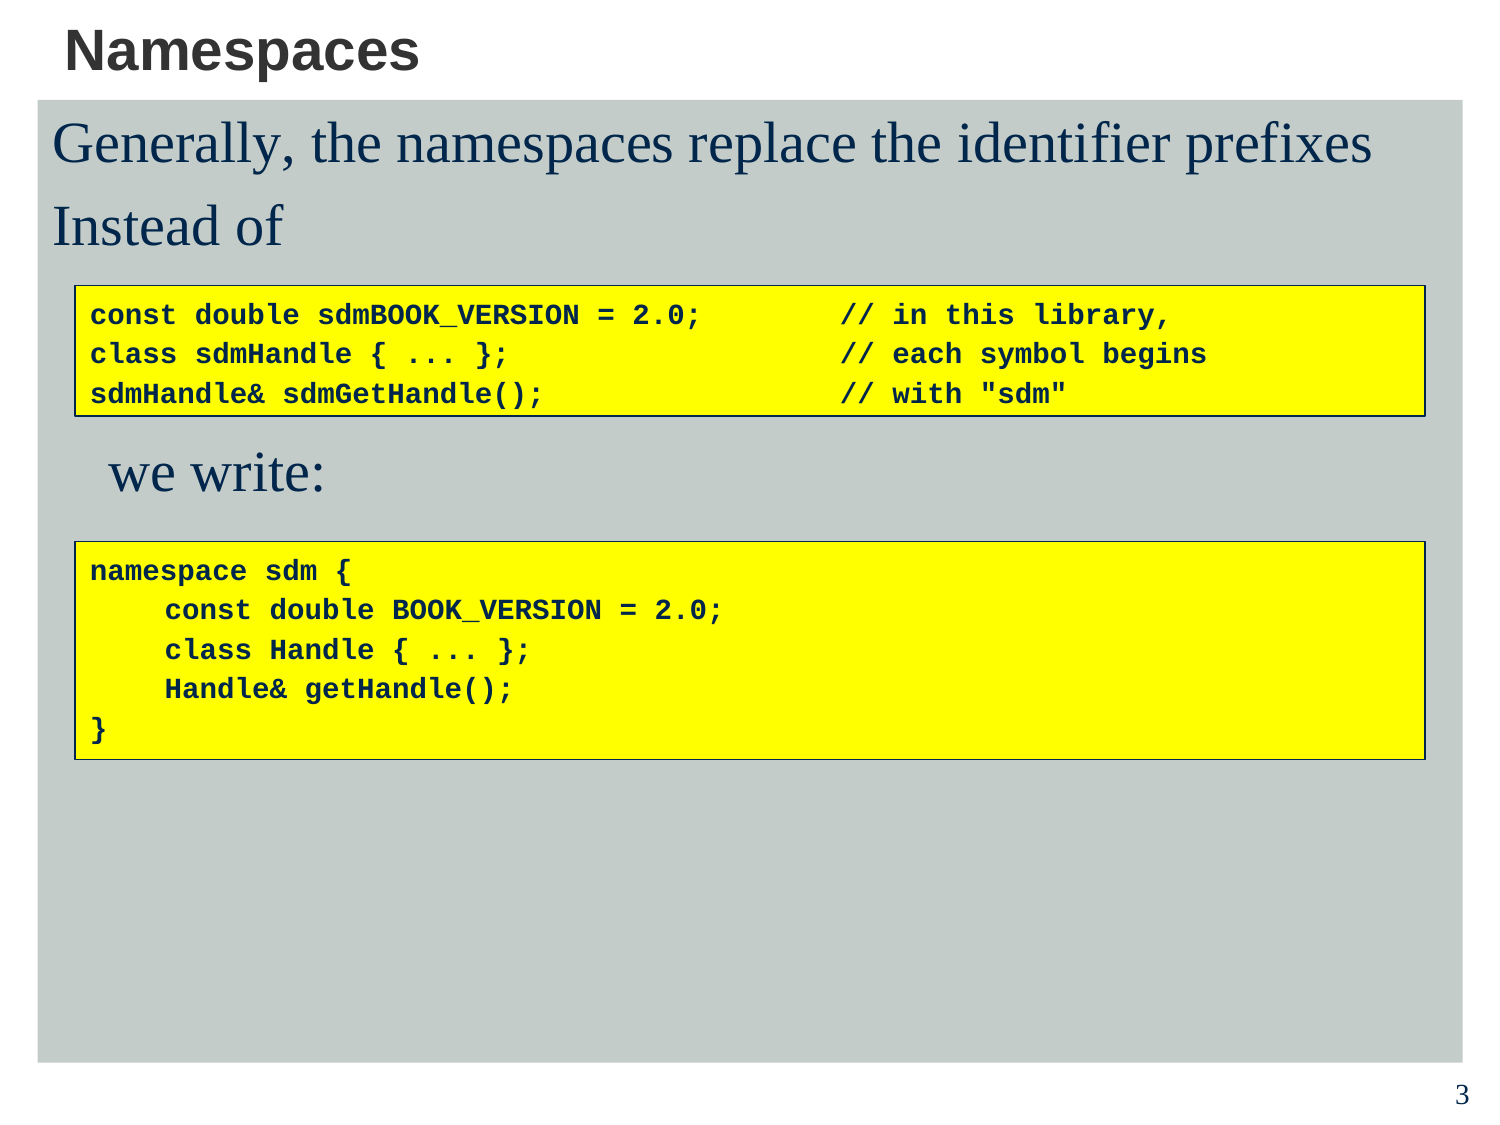

# Namespaces
Generally, the namespaces replace the identifier prefixes
Instead of
	we write:
const double sdmBOOK_VERSION = 2.0;	// in this library,
class sdmHandle { ... }; 			// each symbol begins
sdmHandle& sdmGetHandle(); 		// with "sdm"
namespace sdm {
	const double BOOK_VERSION = 2.0;
	class Handle { ... };
	Handle& getHandle();
}